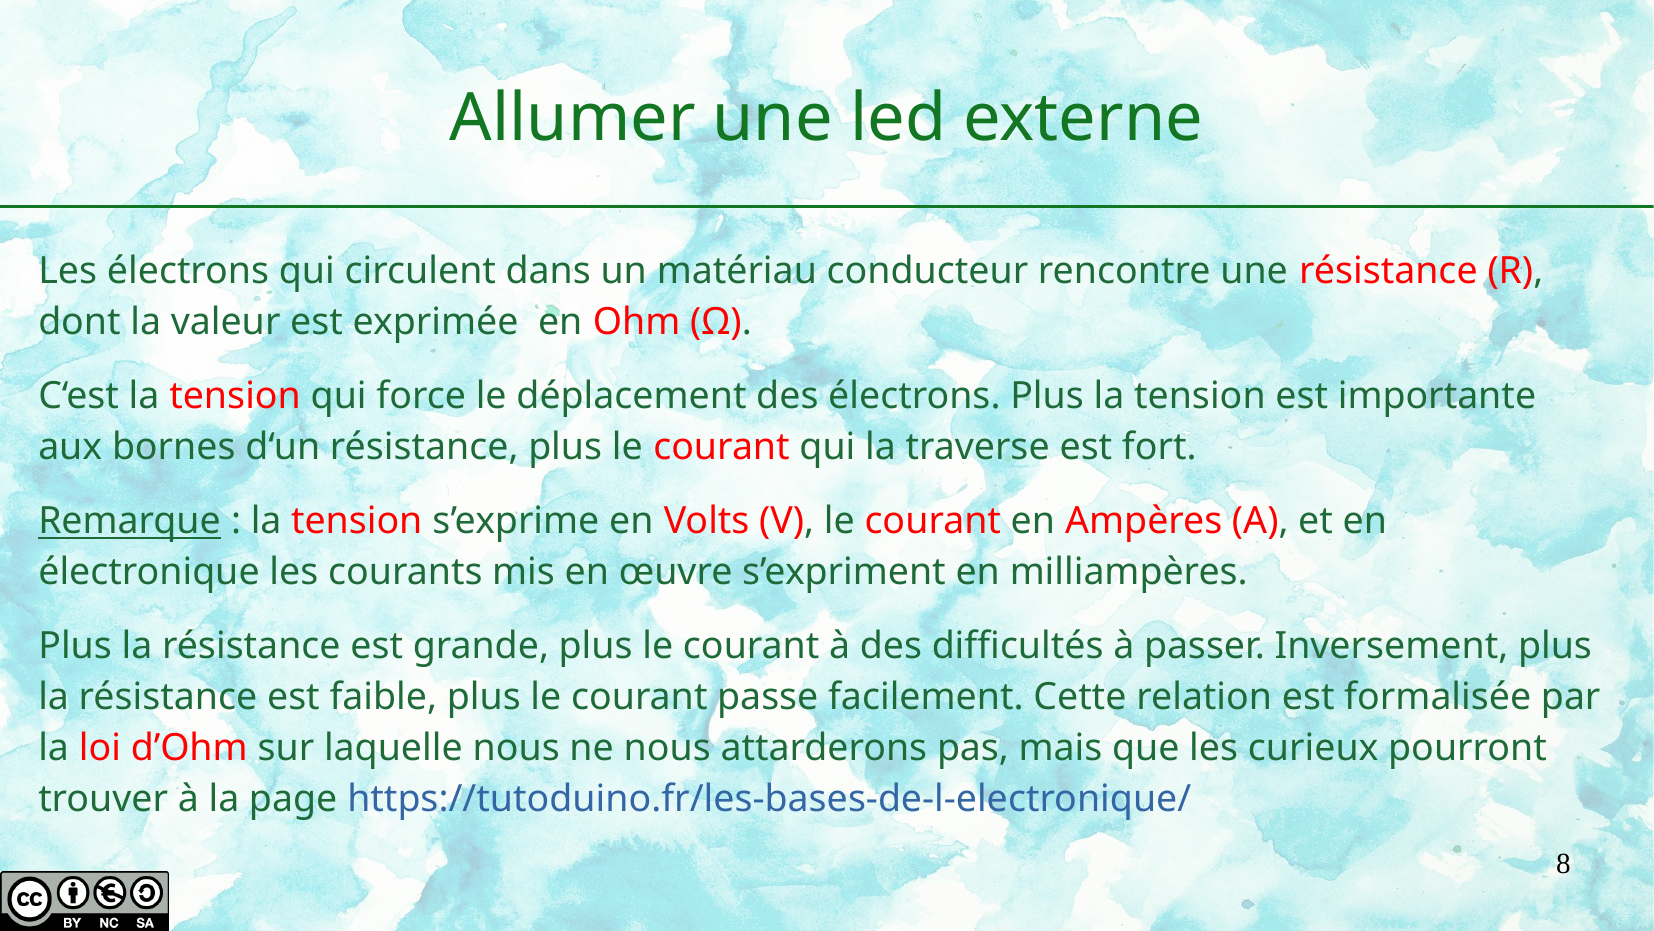

# Allumer une led externe
Les électrons qui circulent dans un matériau conducteur rencontre une résistance (R), dont la valeur est exprimée en Ohm (Ω).
C‘est la tension qui force le déplacement des électrons. Plus la tension est importante aux bornes d‘un résistance, plus le courant qui la traverse est fort.
Remarque : la tension s’exprime en Volts (V), le courant en Ampères (A), et en électronique les courants mis en œuvre s’expriment en milliampères.
Plus la résistance est grande, plus le courant à des difficultés à passer. Inversement, plus la résistance est faible, plus le courant passe facilement. Cette relation est formalisée par la loi d’Ohm sur laquelle nous ne nous attarderons pas, mais que les curieux pourront trouver à la page https://tutoduino.fr/les-bases-de-l-electronique/
8